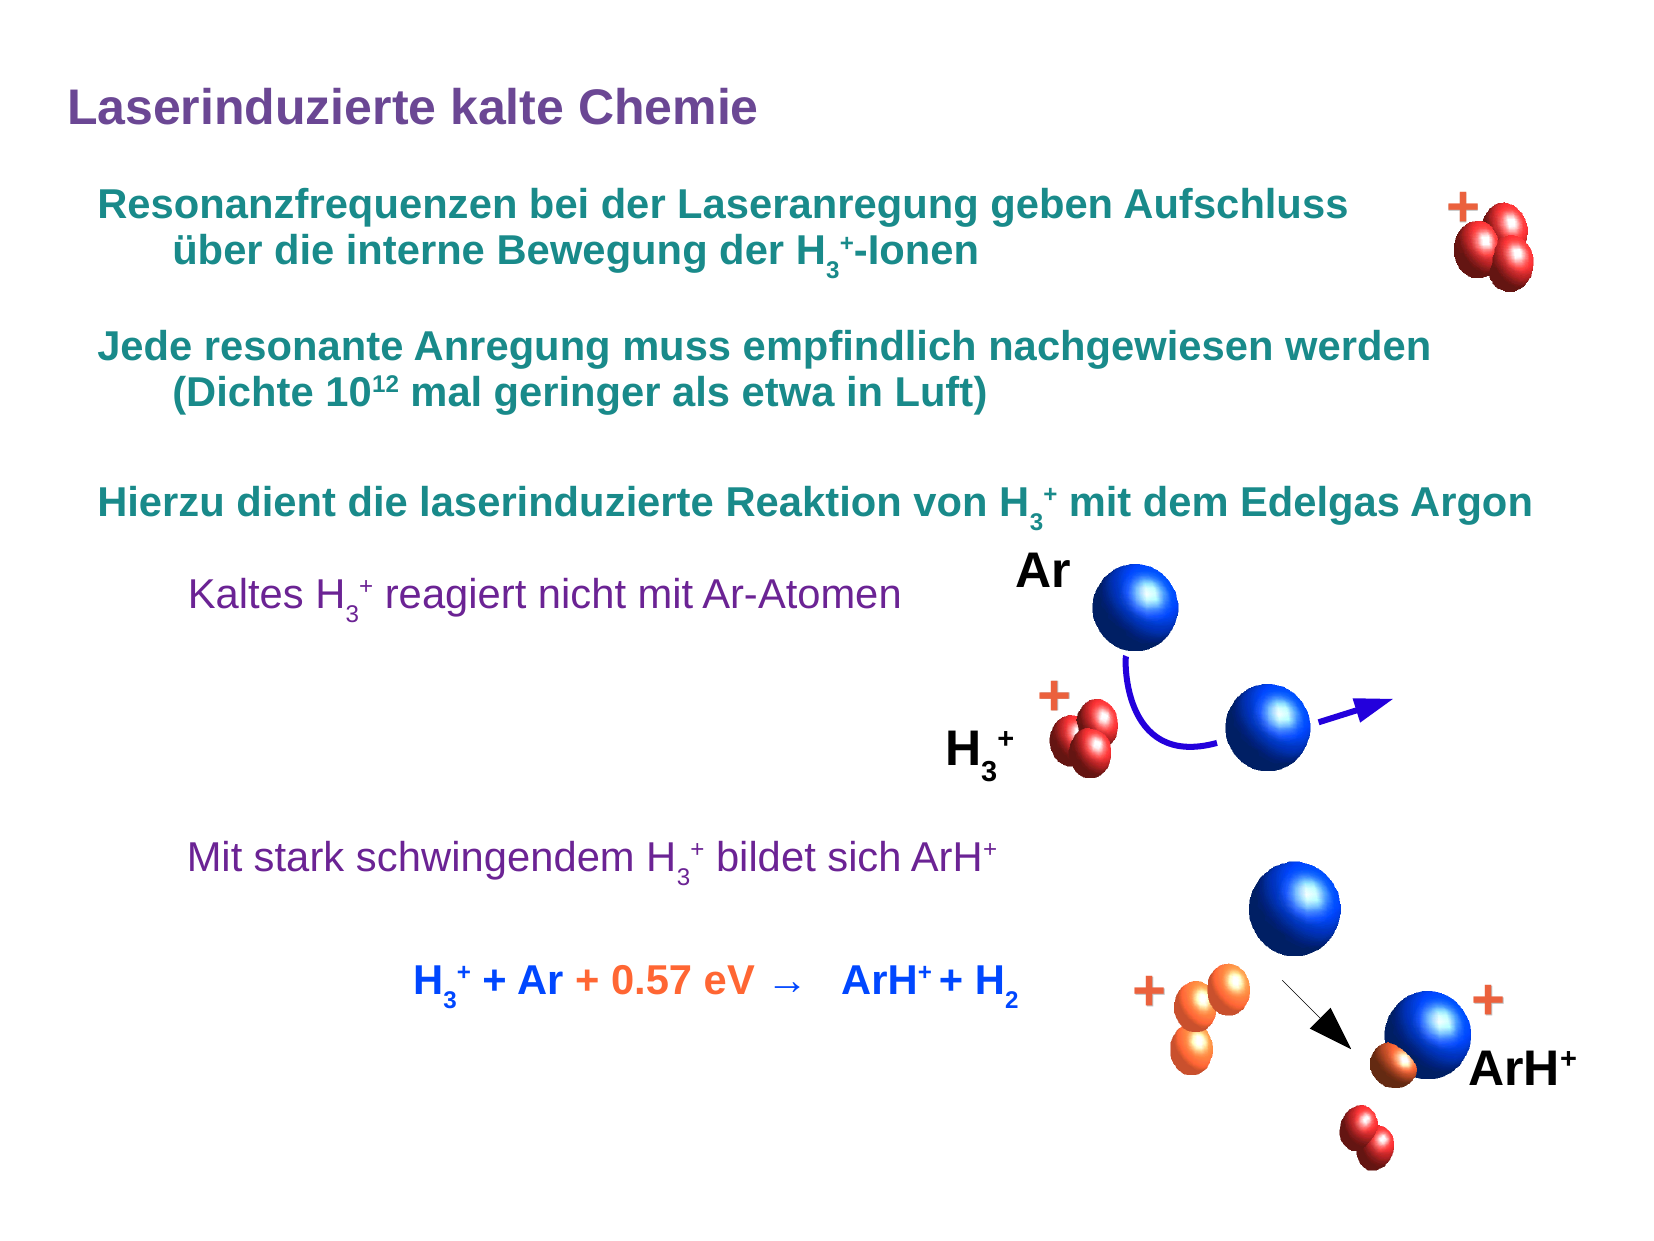

Laserinduzierte kalte Chemie
+
Resonanzfrequenzen bei der Laseranregung geben Aufschluss
	über die interne Bewegung der H3+-Ionen
Jede resonante Anregung muss empfindlich nachgewiesen werden
	(Dichte 1012 mal geringer als etwa in Luft)
Hierzu dient die laserinduzierte Reaktion von H3+ mit dem Edelgas Argon
Ar
+
H3+
Kaltes H3+ reagiert nicht mit Ar-Atomen
Mit stark schwingendem H3+ bildet sich ArH+
H3+ + Ar + 0.57 eV → ArH+ + H2
+
+
ArH+